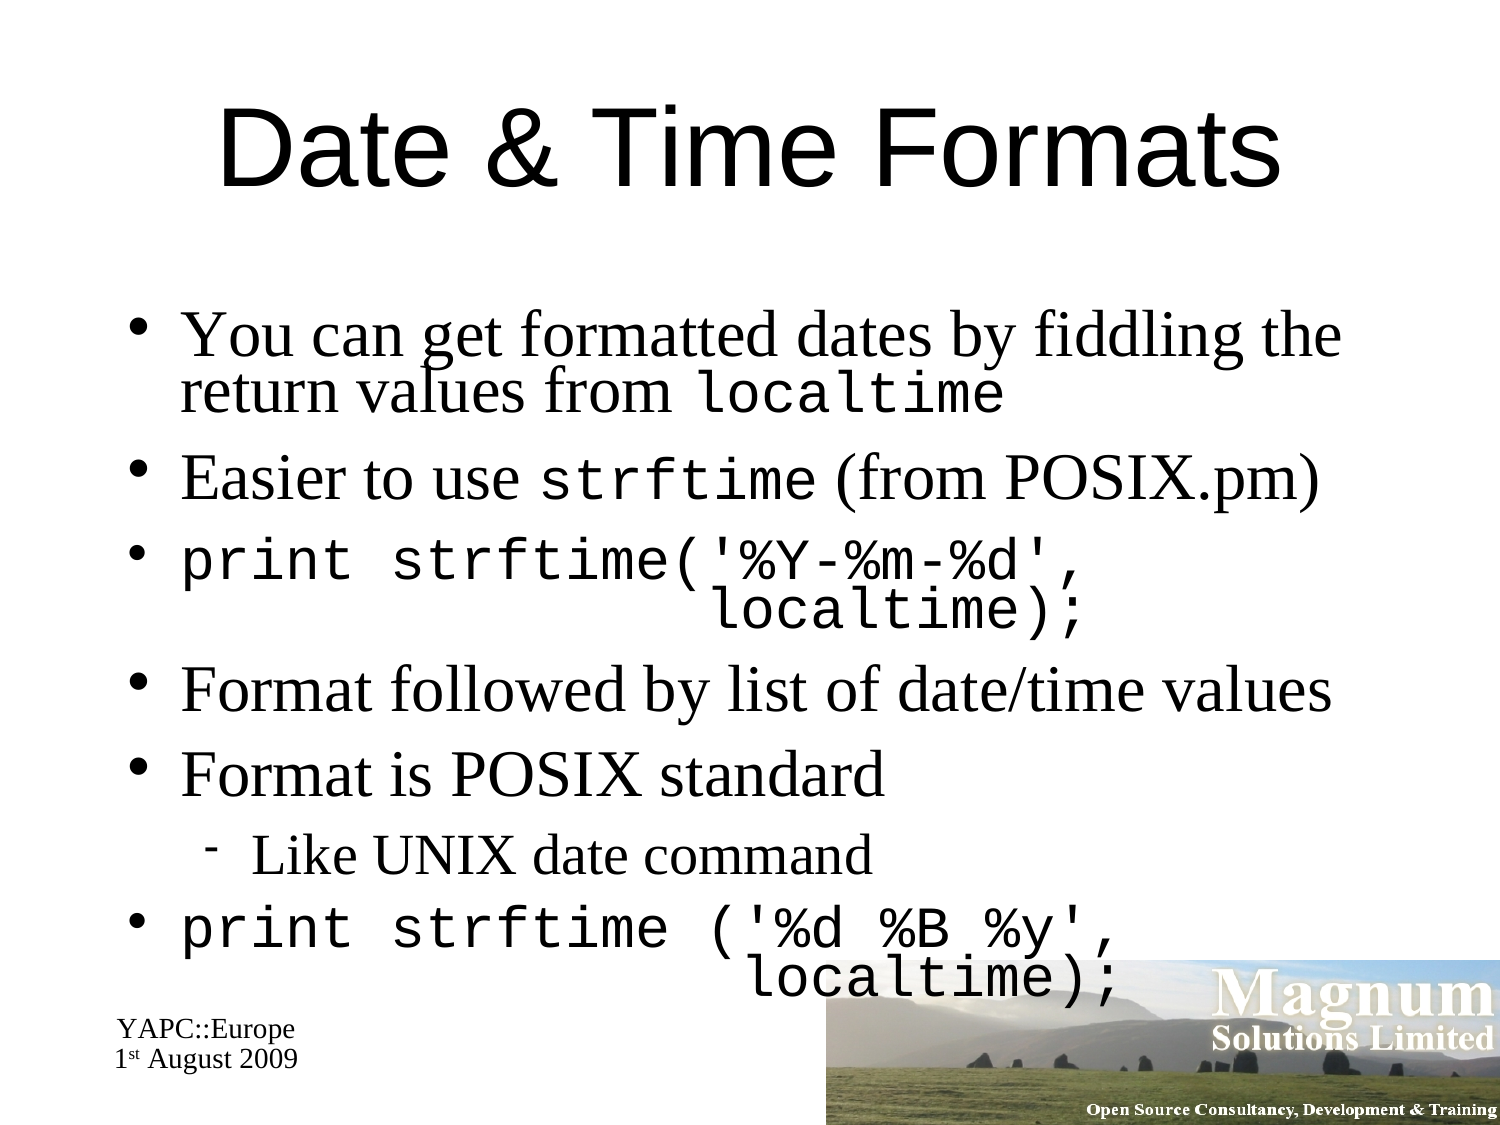

# Date & Time Formats
You can get formatted dates by fiddling the return values from localtime
Easier to use strftime (from POSIX.pm)
print strftime('%Y-%m-%d',
 localtime);
Format followed by list of date/time values
Format is POSIX standard
Like UNIX date command
print strftime ('%d %B %y',
 localtime);
73